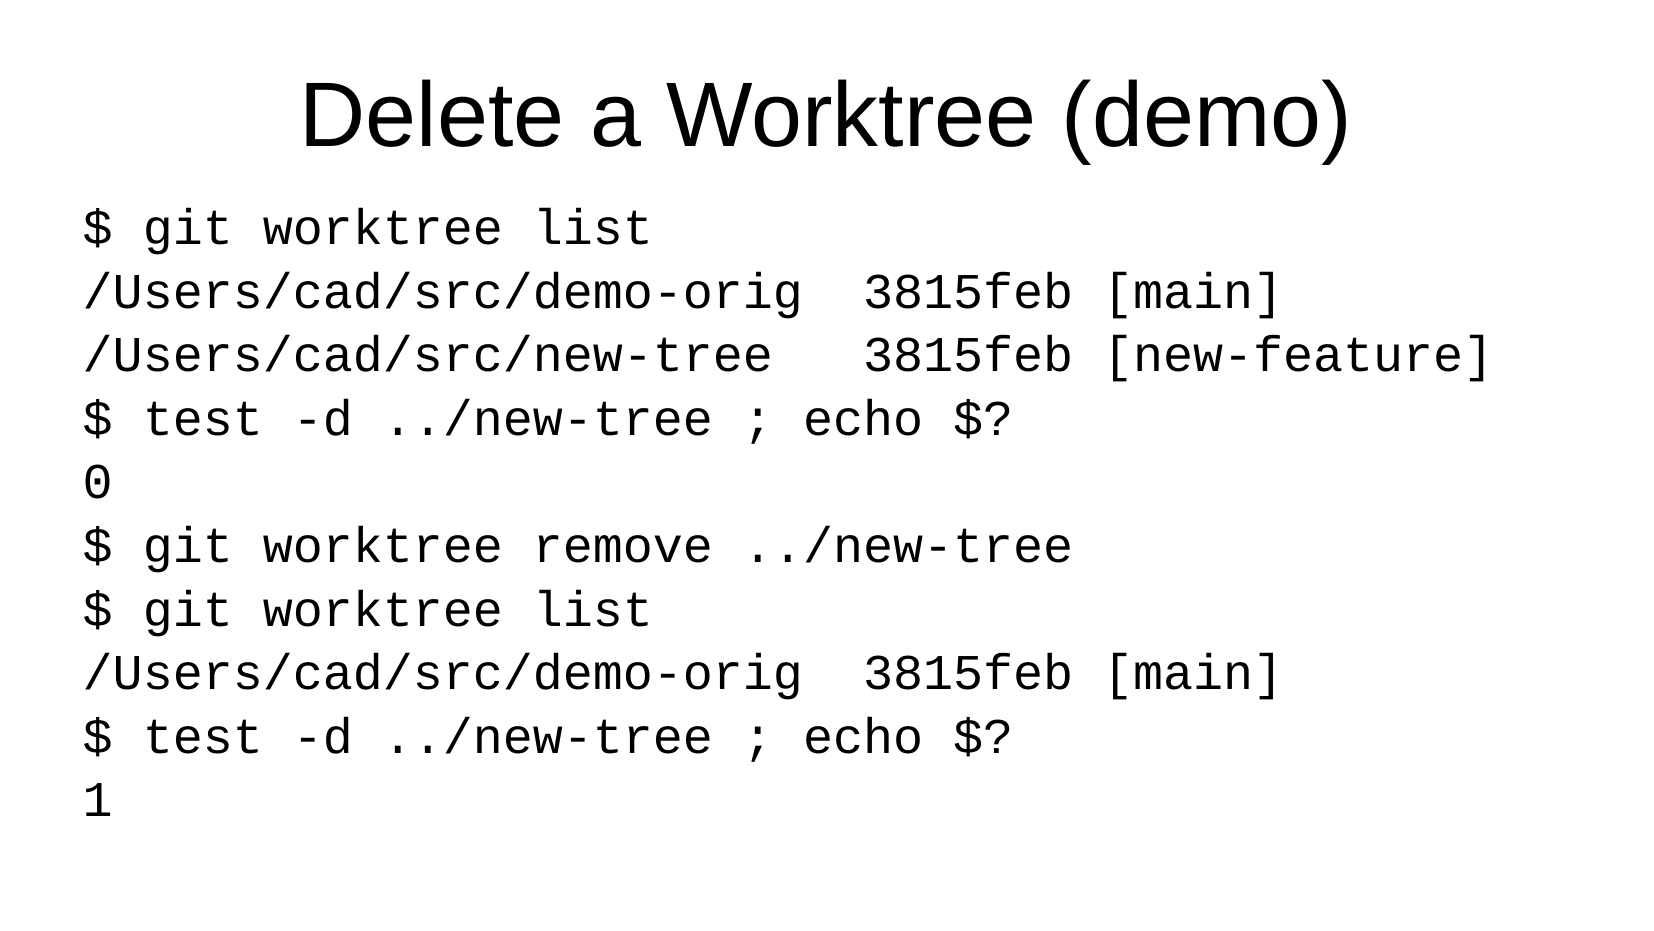

# Delete a Worktree (demo)
$ git worktree list
/Users/cad/src/demo-orig 3815feb [main]
/Users/cad/src/new-tree 3815feb [new-feature]
$ test -d ../new-tree ; echo $?
0
$ git worktree remove ../new-tree
$ git worktree list
/Users/cad/src/demo-orig 3815feb [main]
$ test -d ../new-tree ; echo $?
1